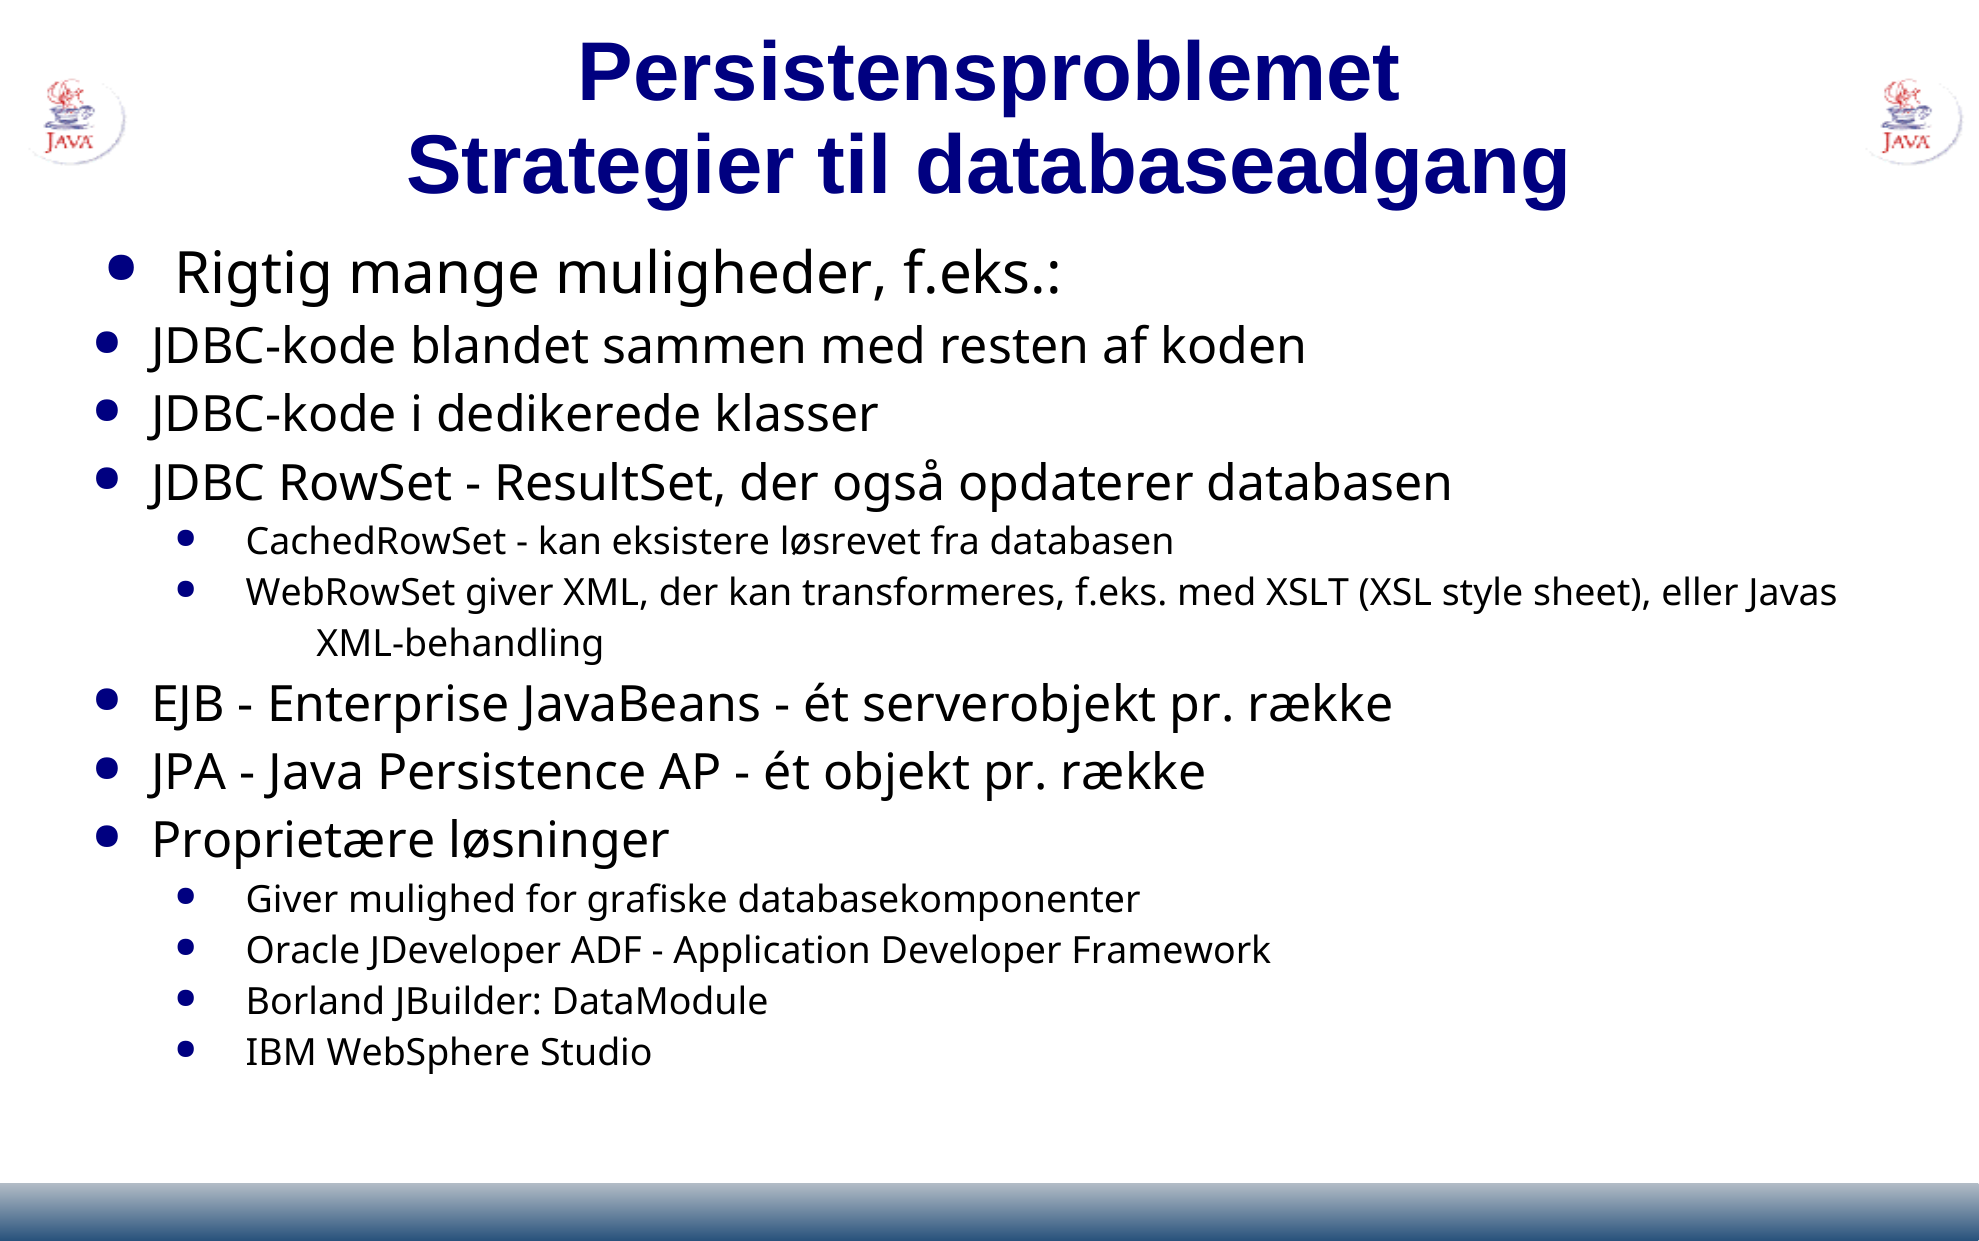

# Persistensproblemet
Strategier til databaseadgang
Rigtig mange muligheder, f.eks.:
JDBC-kode blandet sammen med resten af koden
JDBC-kode i dedikerede klasser
JDBC RowSet - ResultSet, der også opdaterer databasen
CachedRowSet - kan eksistere løsrevet fra databasen
WebRowSet giver XML, der kan transformeres, f.eks. med XSLT (XSL style sheet), eller Javas XML-behandling
EJB - Enterprise JavaBeans - ét serverobjekt pr. række
JPA - Java Persistence AP - ét objekt pr. række
Proprietære løsninger
Giver mulighed for grafiske databasekomponenter
Oracle JDeveloper ADF - Application Developer Framework
Borland JBuilder: DataModule
IBM WebSphere Studio